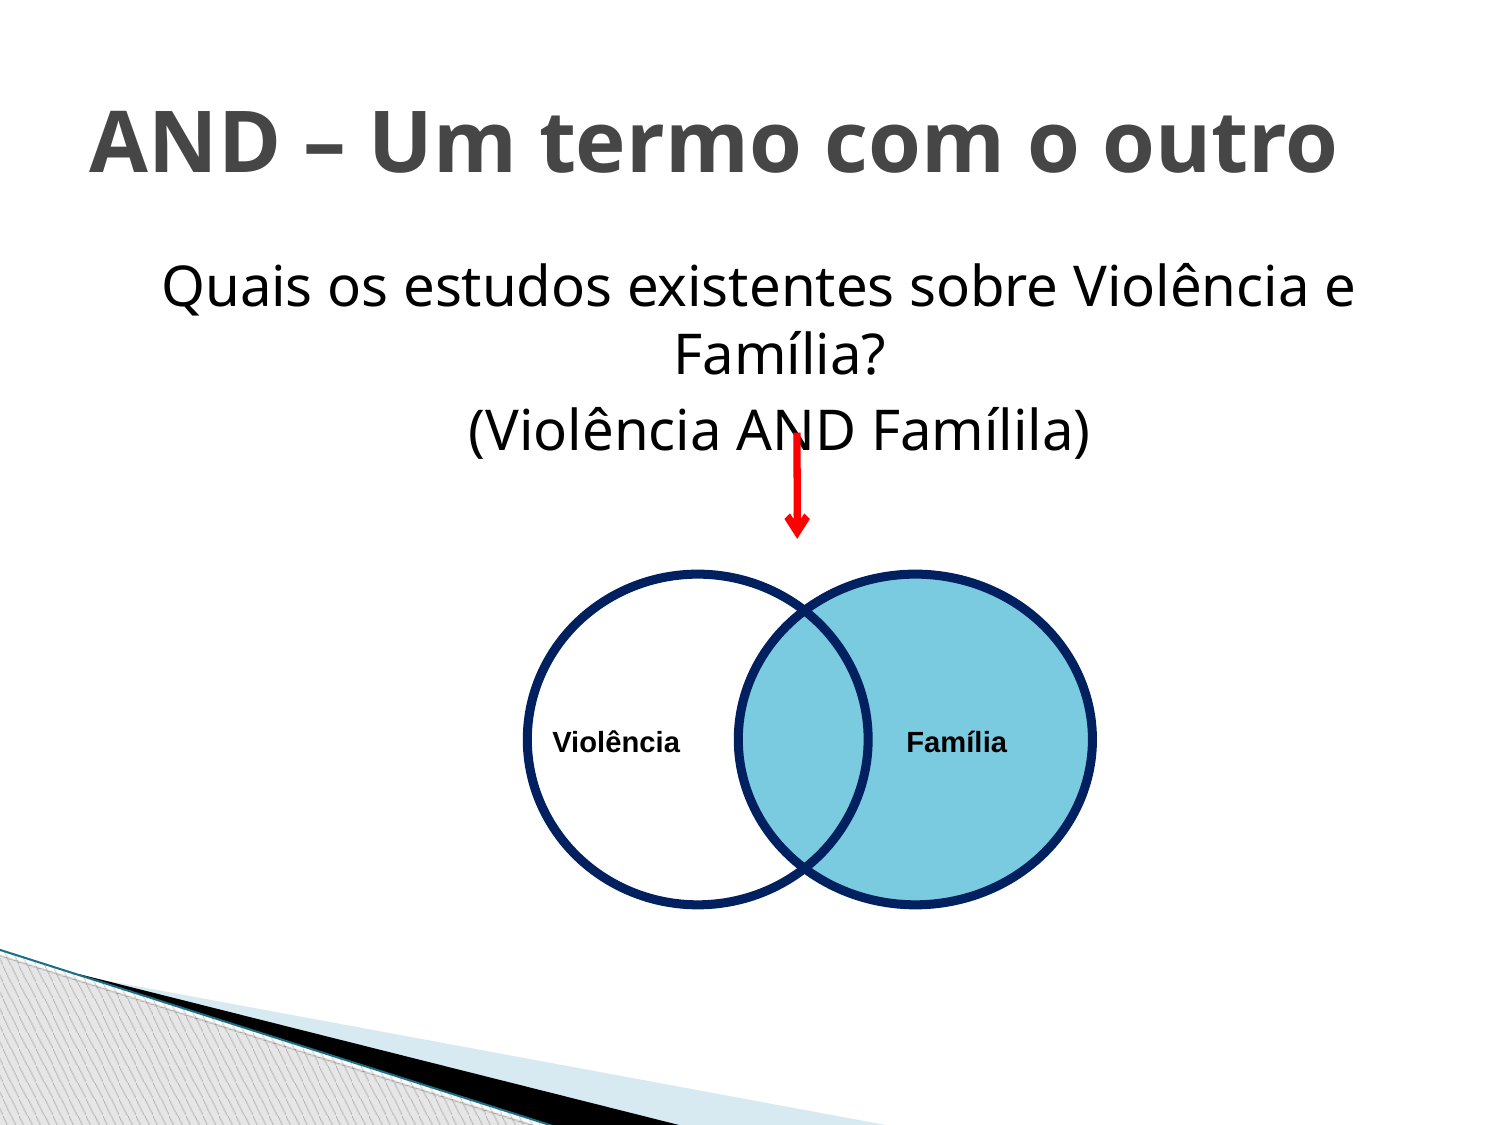

AND – Um termo com o outro
# Quais os estudos existentes sobre Violência e Família?
	(Violência AND Famílila)
Violência
Família